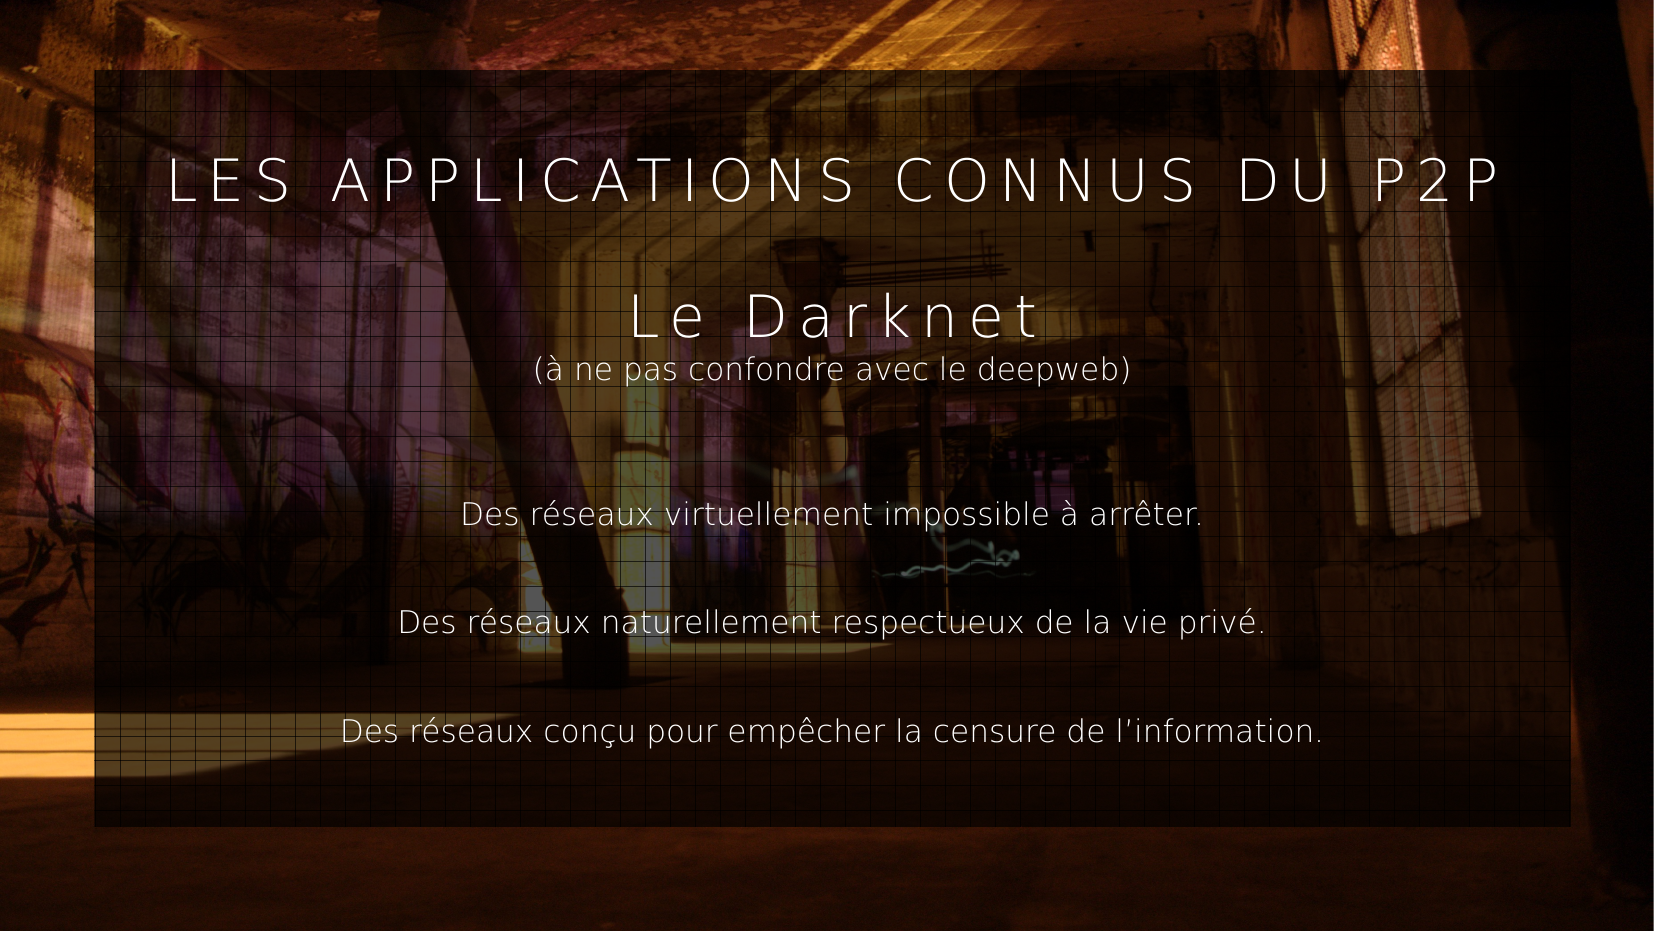

LES APPLICATIONS CONNUS DU P2P
Le Darknet
(à ne pas confondre avec le deepweb)
Des réseaux virtuellement impossible à arrêter.
Des réseaux naturellement respectueux de la vie privé.
Des réseaux conçu pour empêcher la censure de l’information.
7